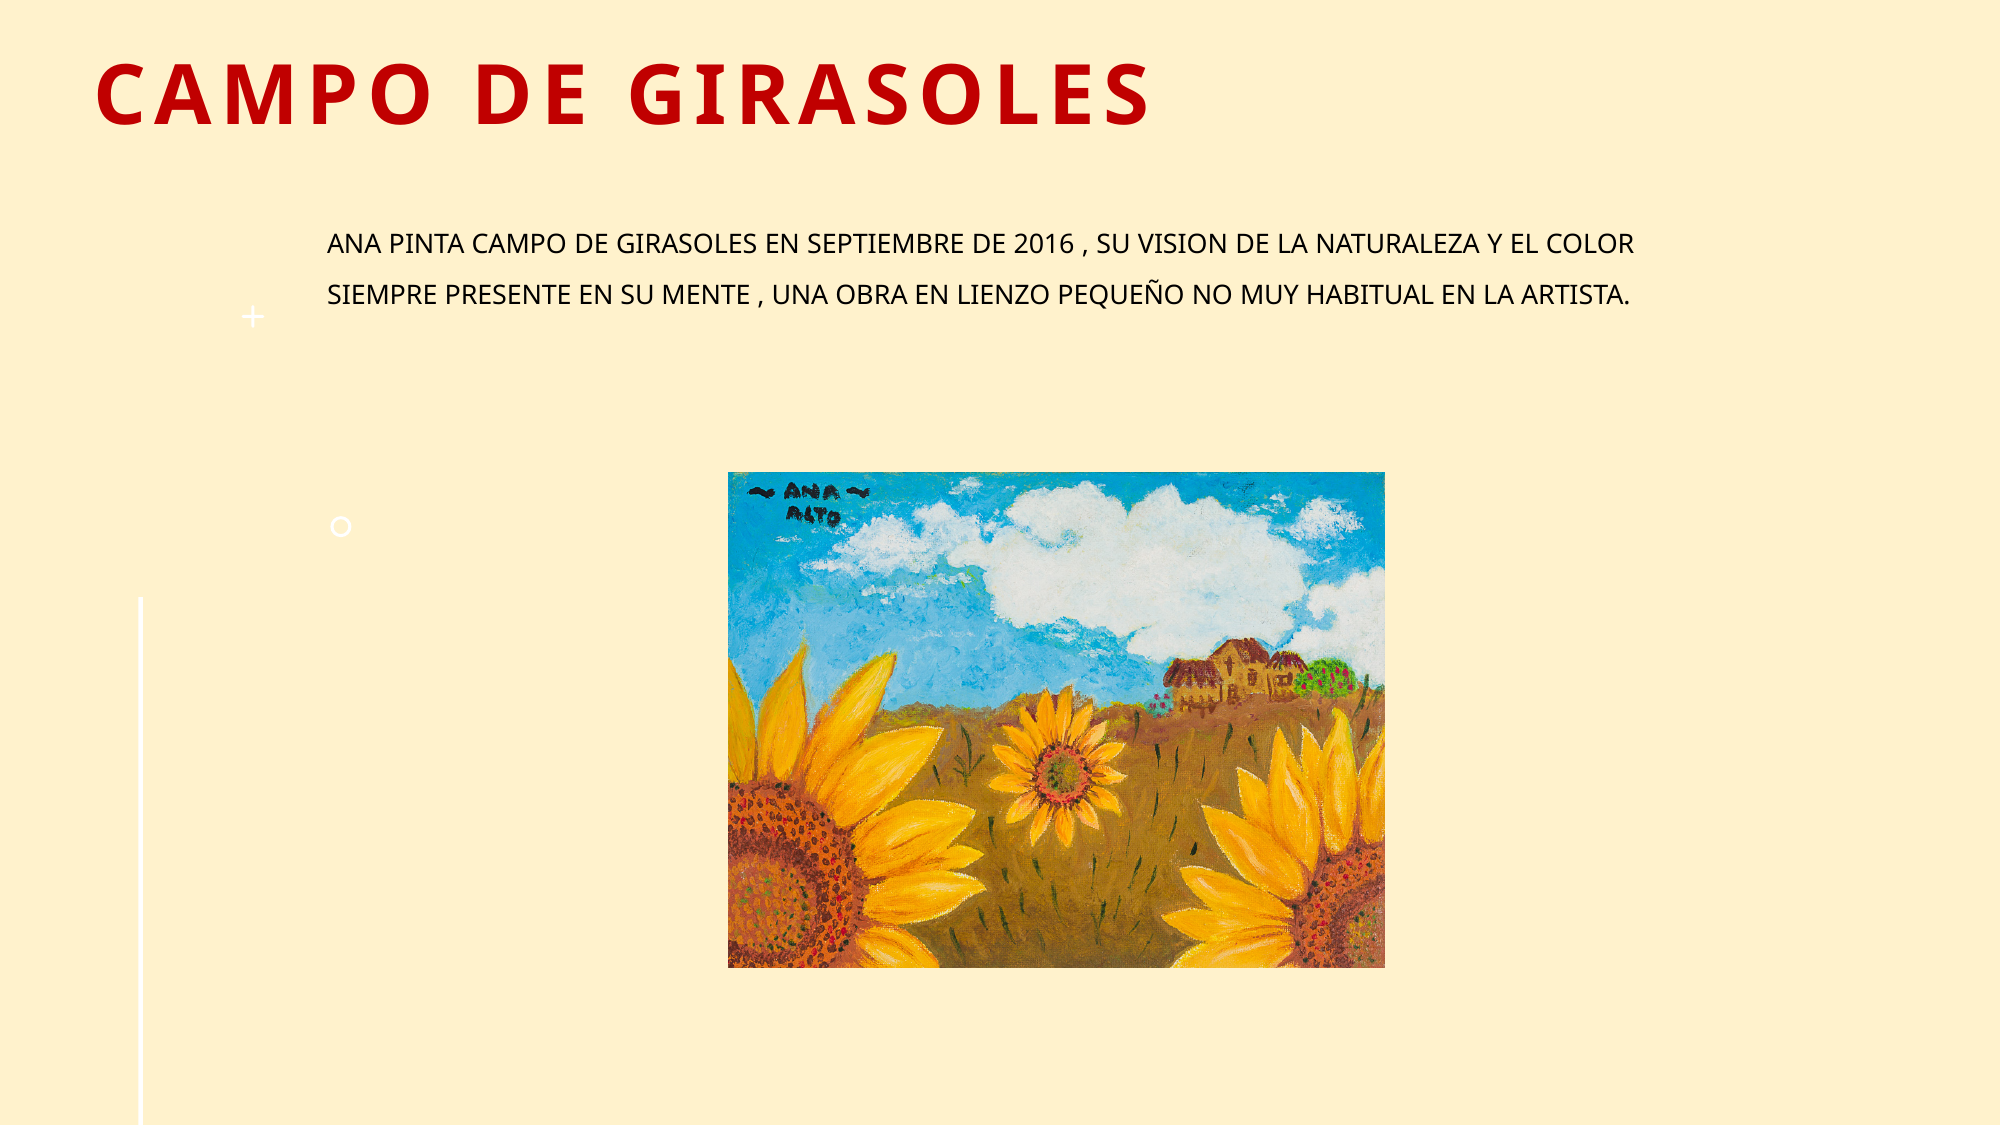

CAMPO DE GIRASOLES
# ANA PINTA CAMPO DE GIRASOLES EN SEPTIEMBRE DE 2016 , SU VISION DE LA NATURALEZA Y EL COLOR SIEMPRE PRESENTE EN SU MENTE , UNA OBRA EN LIENZO PEQUEÑO NO MUY HABITUAL EN LA ARTISTA.